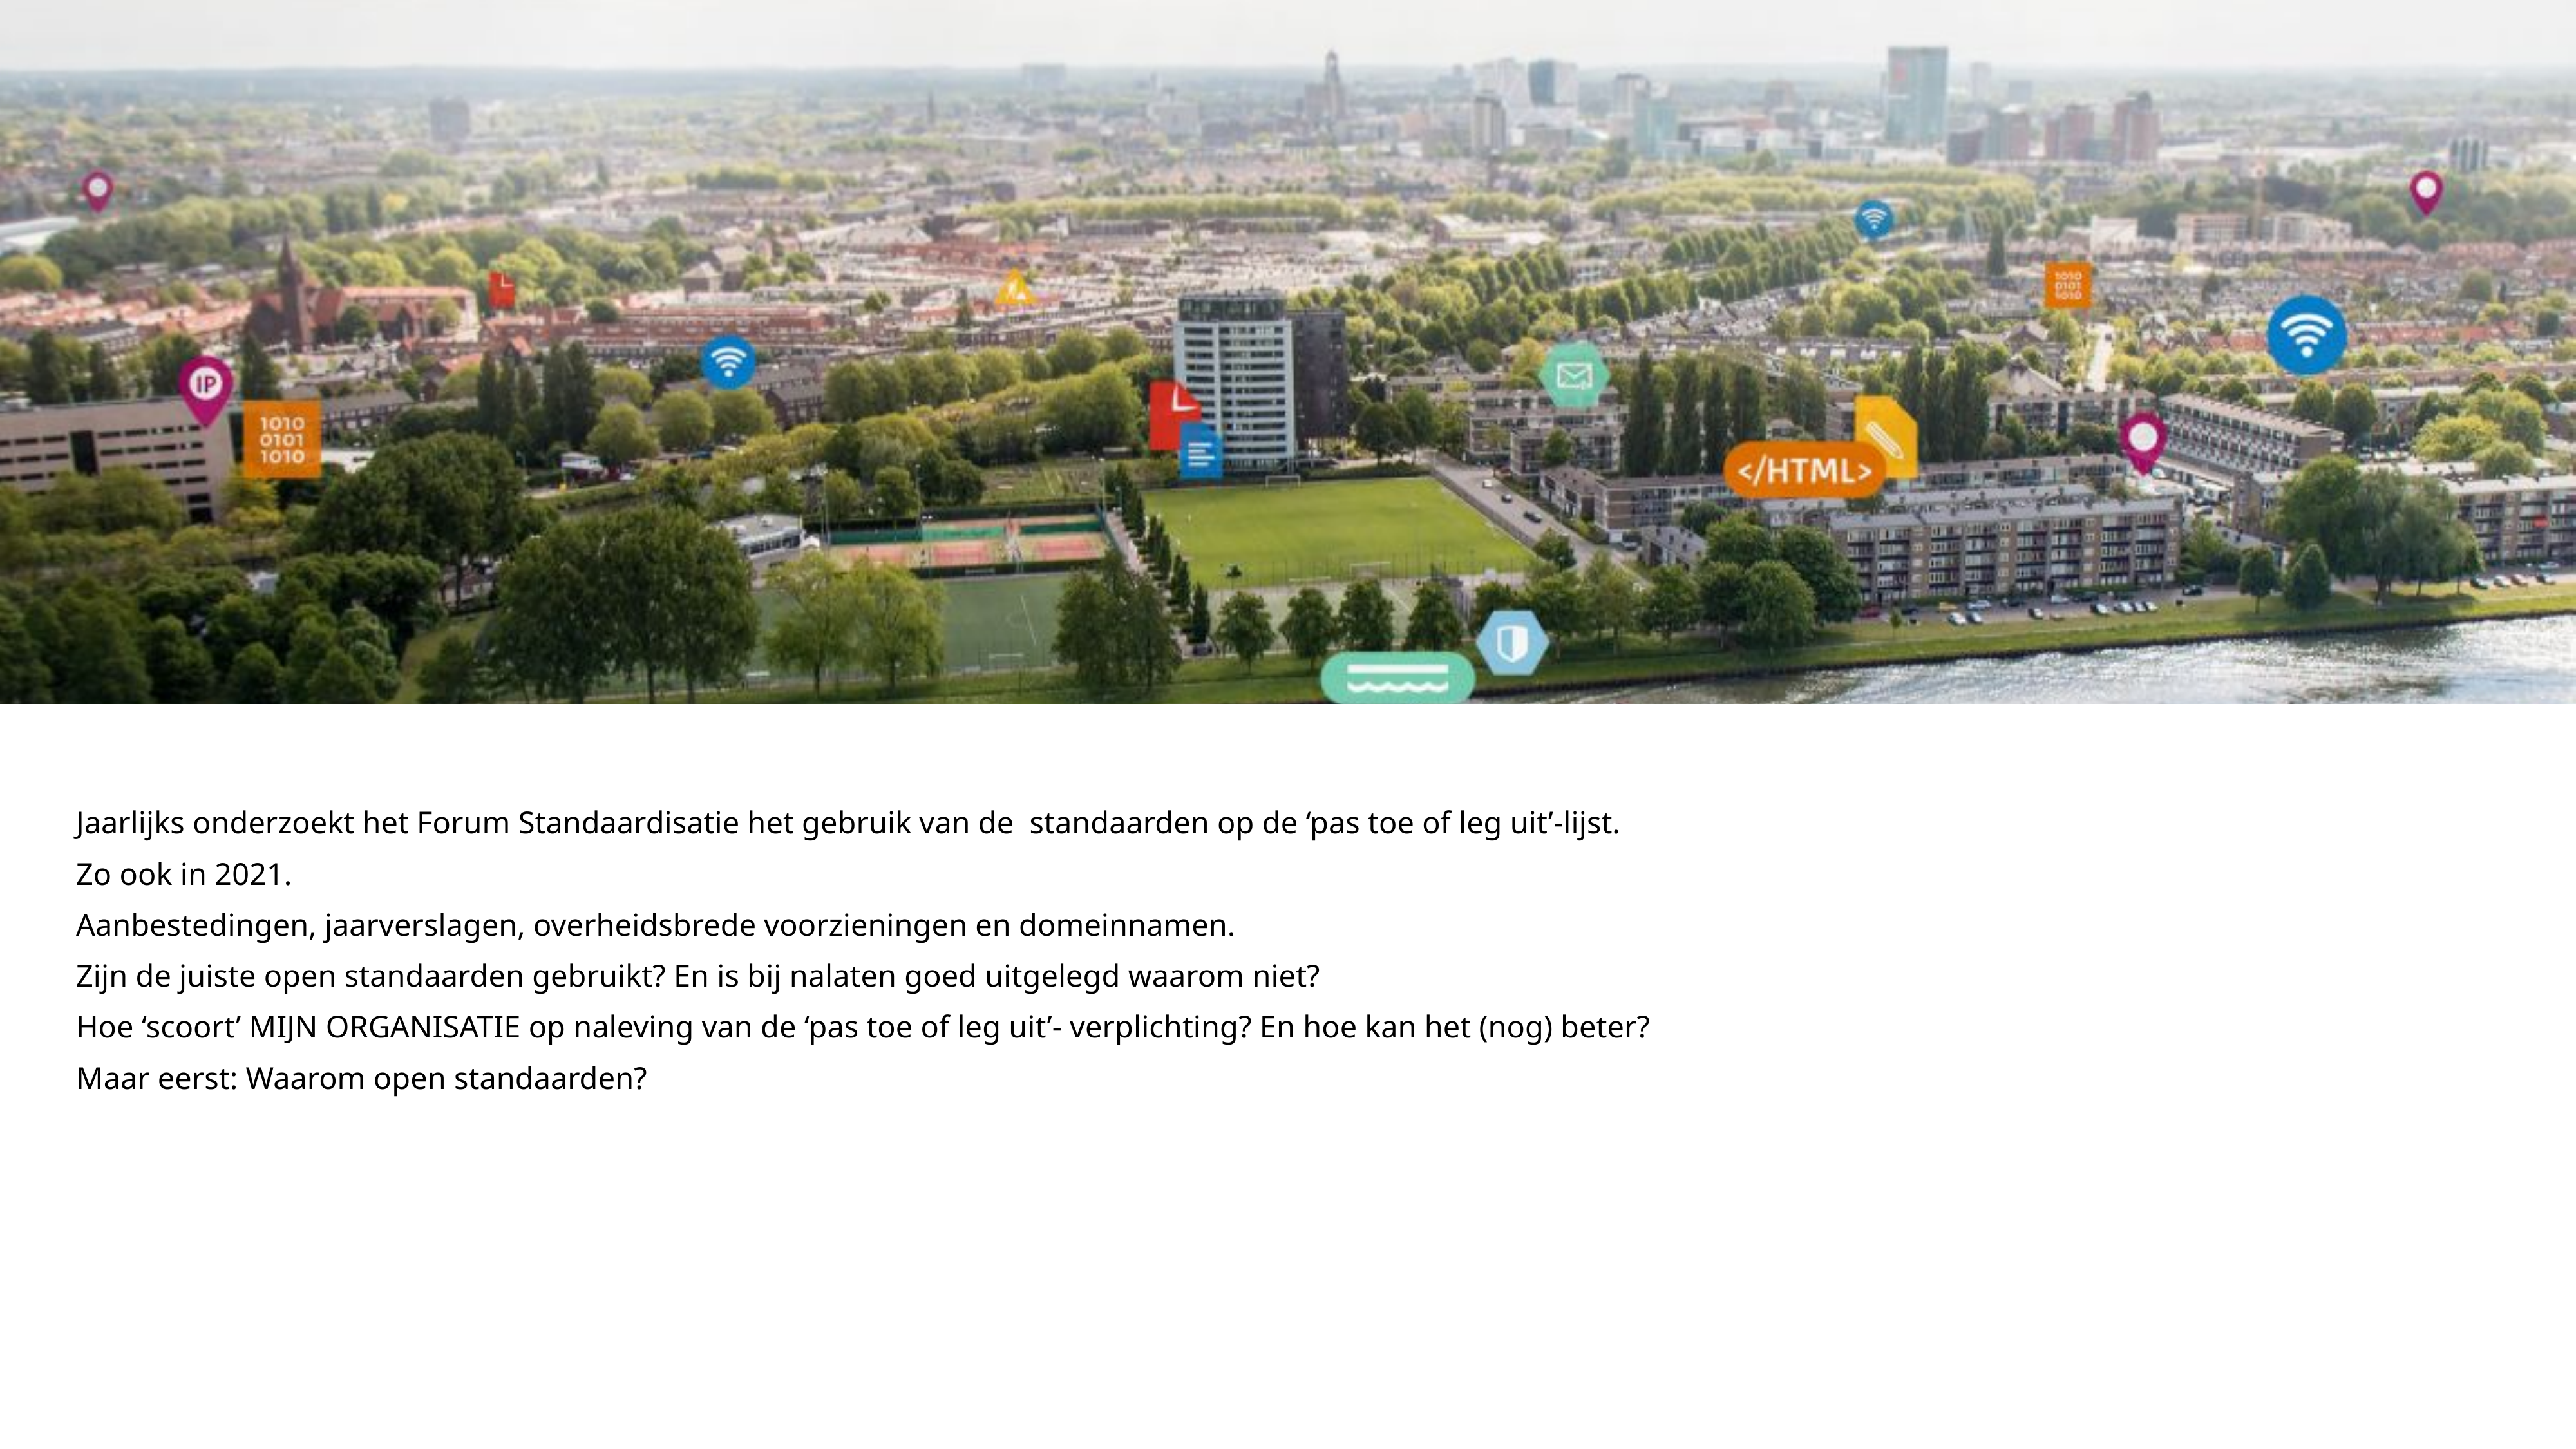

# Jaarlijks onderzoekt het Forum Standaardisatie het gebruik van de standaarden op de ‘pas toe of leg uit’-lijst.
Zo ook in 2021.
Aanbestedingen, jaarverslagen, overheidsbrede voorzieningen en domeinnamen.
Zijn de juiste open standaarden gebruikt? En is bij nalaten goed uitgelegd waarom niet?
Hoe ‘scoort’ MIJN ORGANISATIE op naleving van de ‘pas toe of leg uit’- verplichting? En hoe kan het (nog) beter?
Maar eerst: Waarom open standaarden?